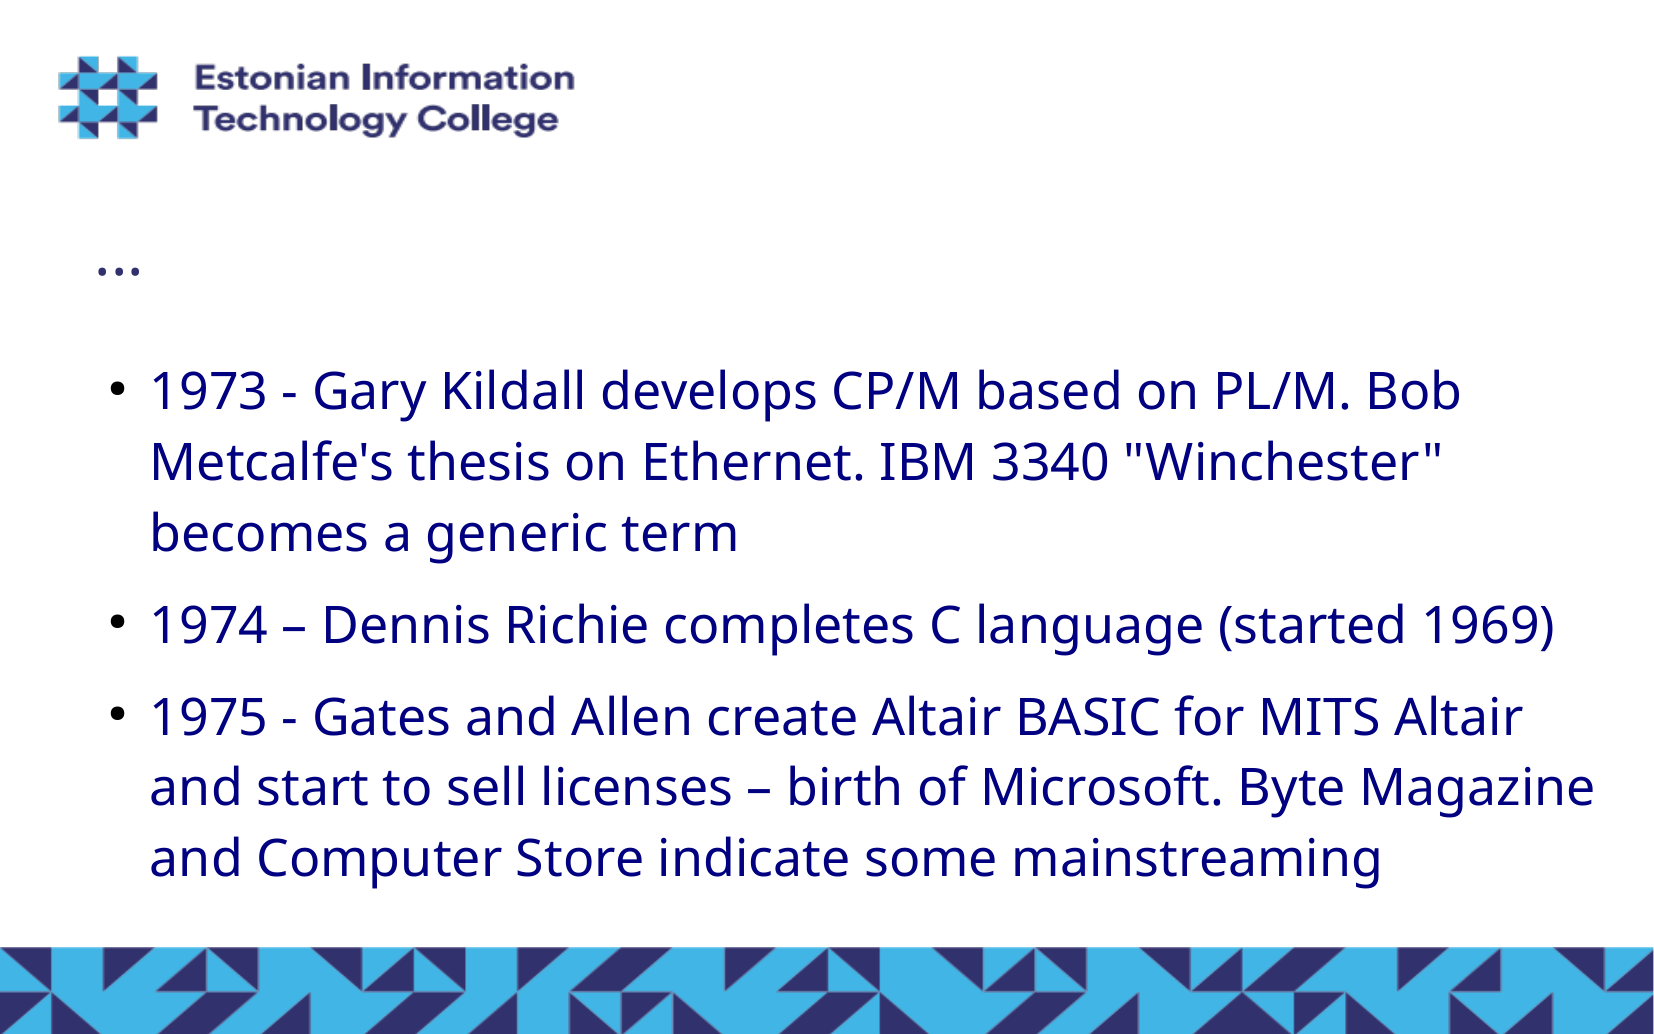

# ...
1973 - Gary Kildall develops CP/M based on PL/M. Bob Metcalfe's thesis on Ethernet. IBM 3340 "Winchester" becomes a generic term
1974 – Dennis Richie completes C language (started 1969)
1975 - Gates and Allen create Altair BASIC for MITS Altair and start to sell licenses – birth of Microsoft. Byte Magazine and Computer Store indicate some mainstreaming